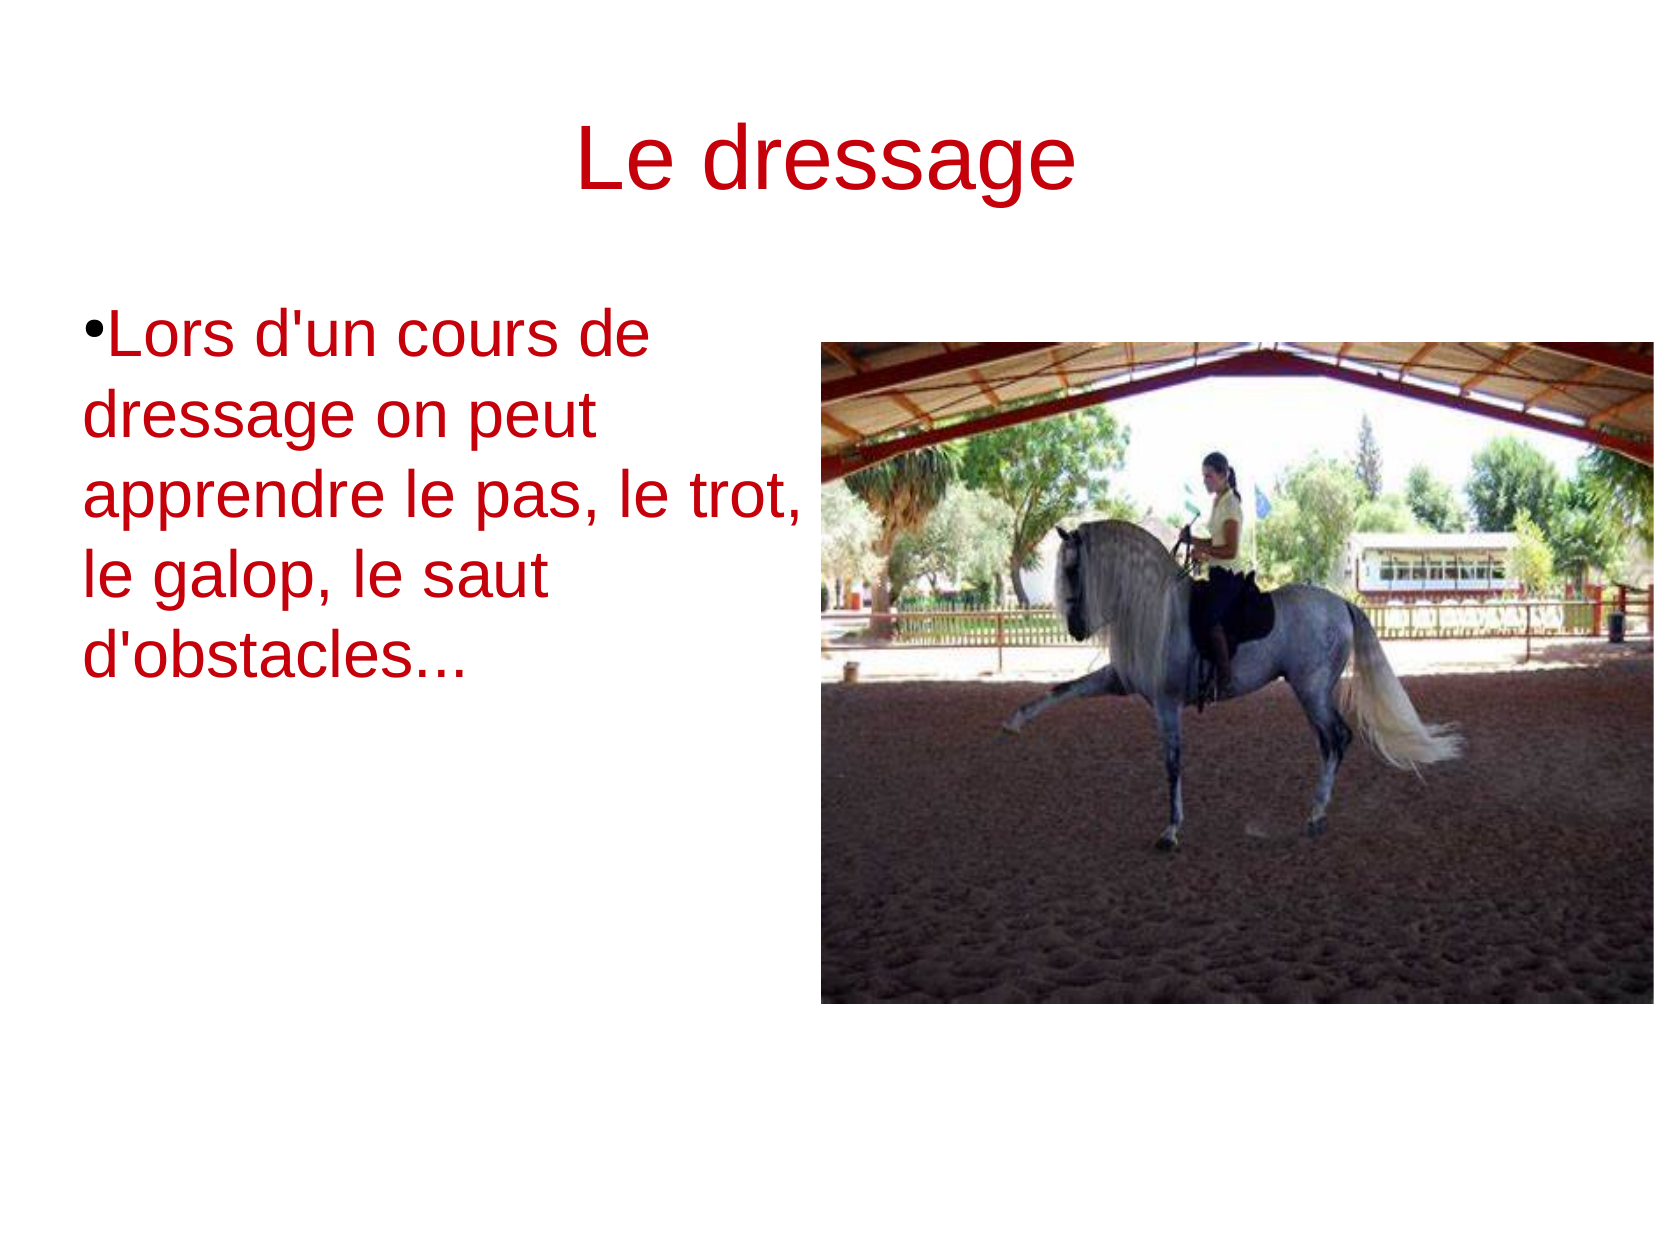

# Le dressage
Lors d'un cours de dressage on peut apprendre le pas, le trot, le galop, le saut d'obstacles...